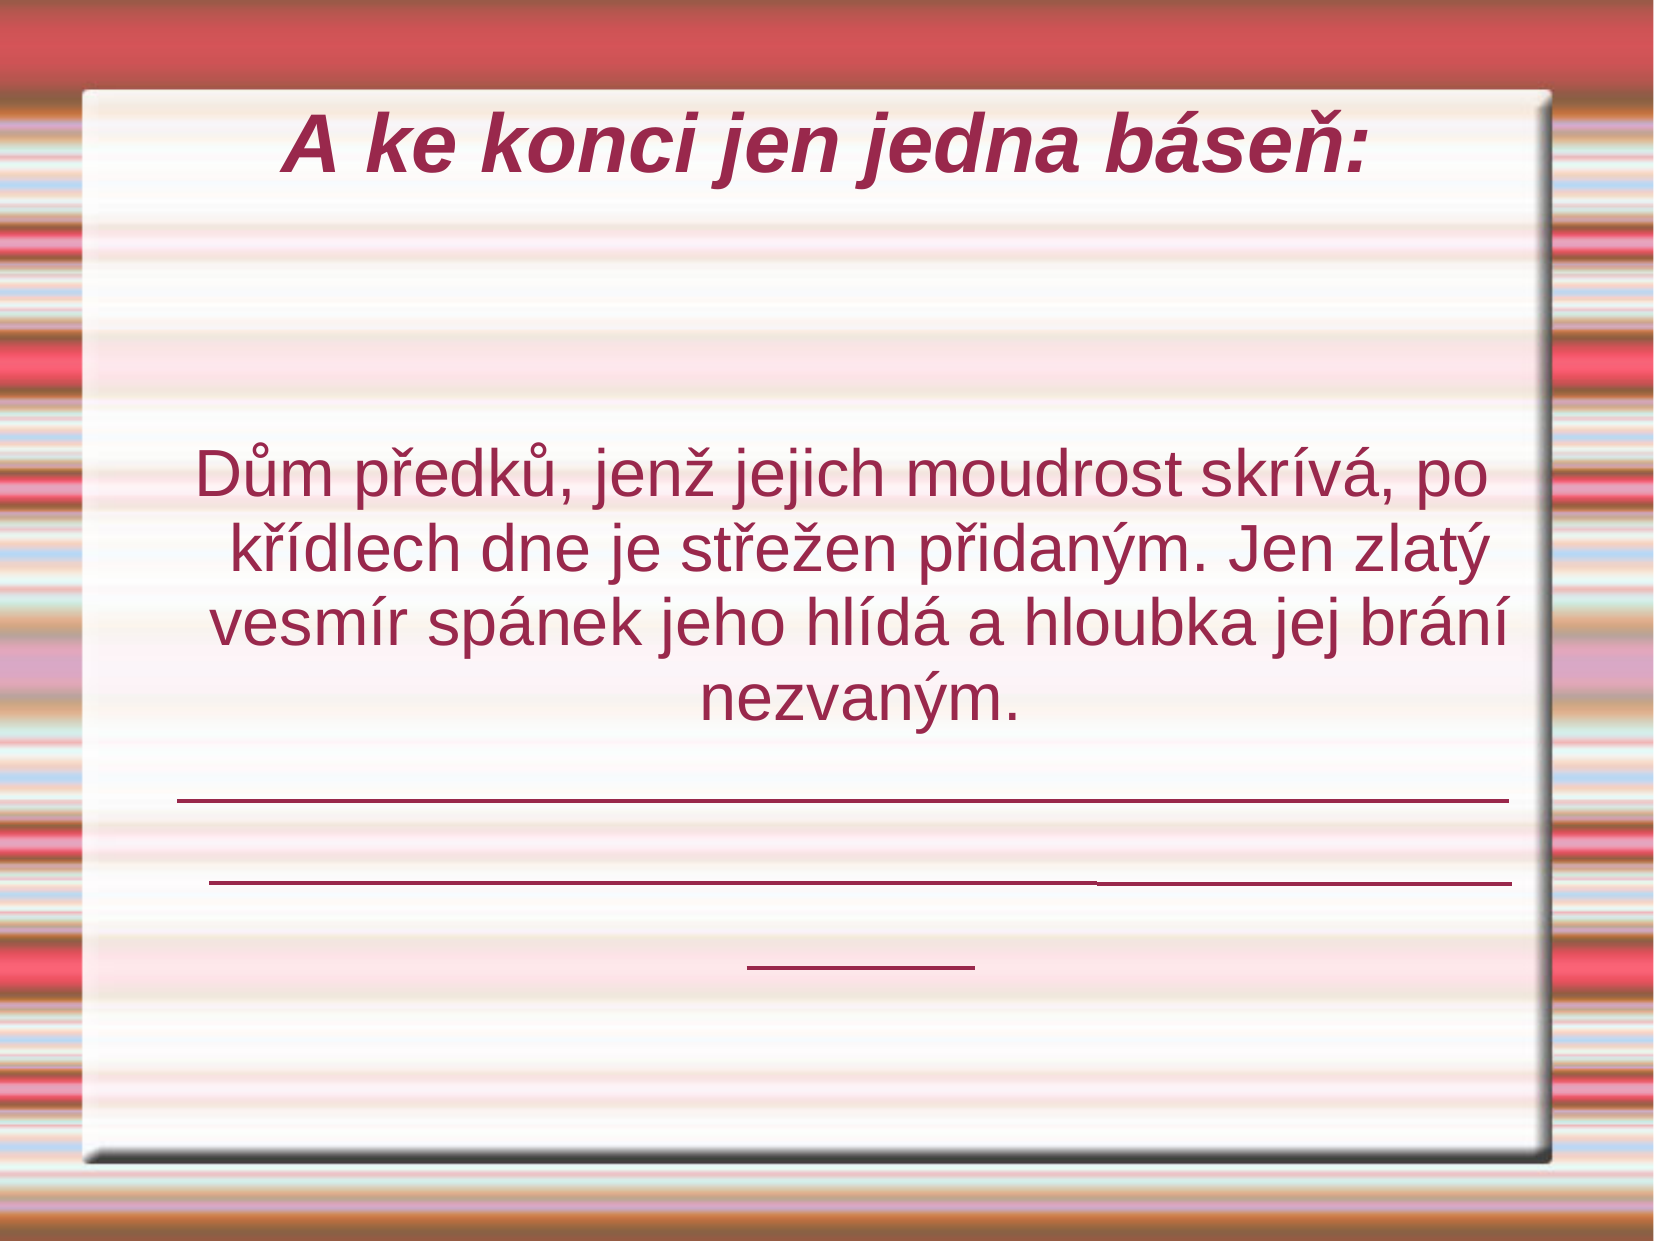

# A ke konci jen jedna báseň:
Dům předků, jenž jejich moudrost skrívá, po křídlech dne je střežen přidaným. Jen zlatý vesmír spánek jeho hlídá a hloubka jej brání nezvaným.